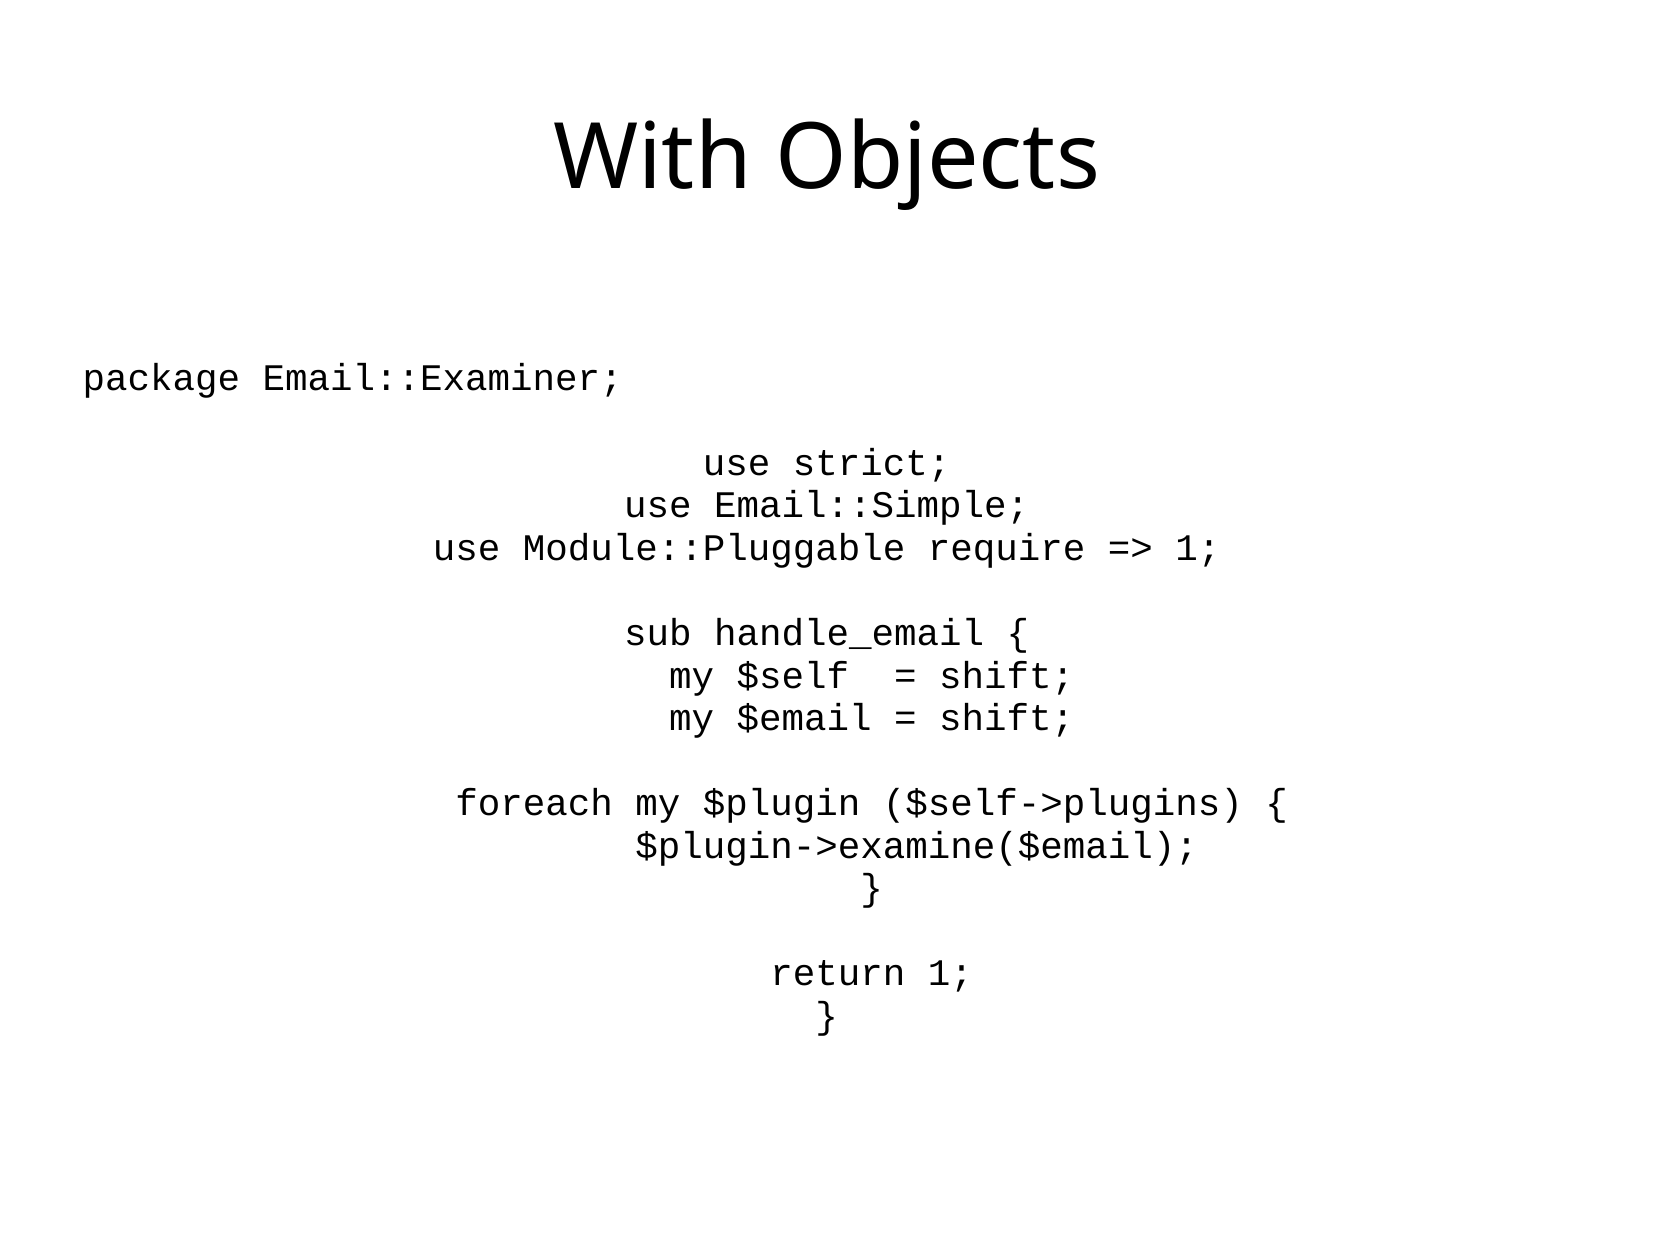

# With Objects
package Email::Examiner;
use strict;
use Email::Simple;
use Module::Pluggable require => 1;
sub handle_email {
 my $self = shift;
 my $email = shift;
 foreach my $plugin ($self->plugins) {
 $plugin->examine($email);
 }
 return 1;
}